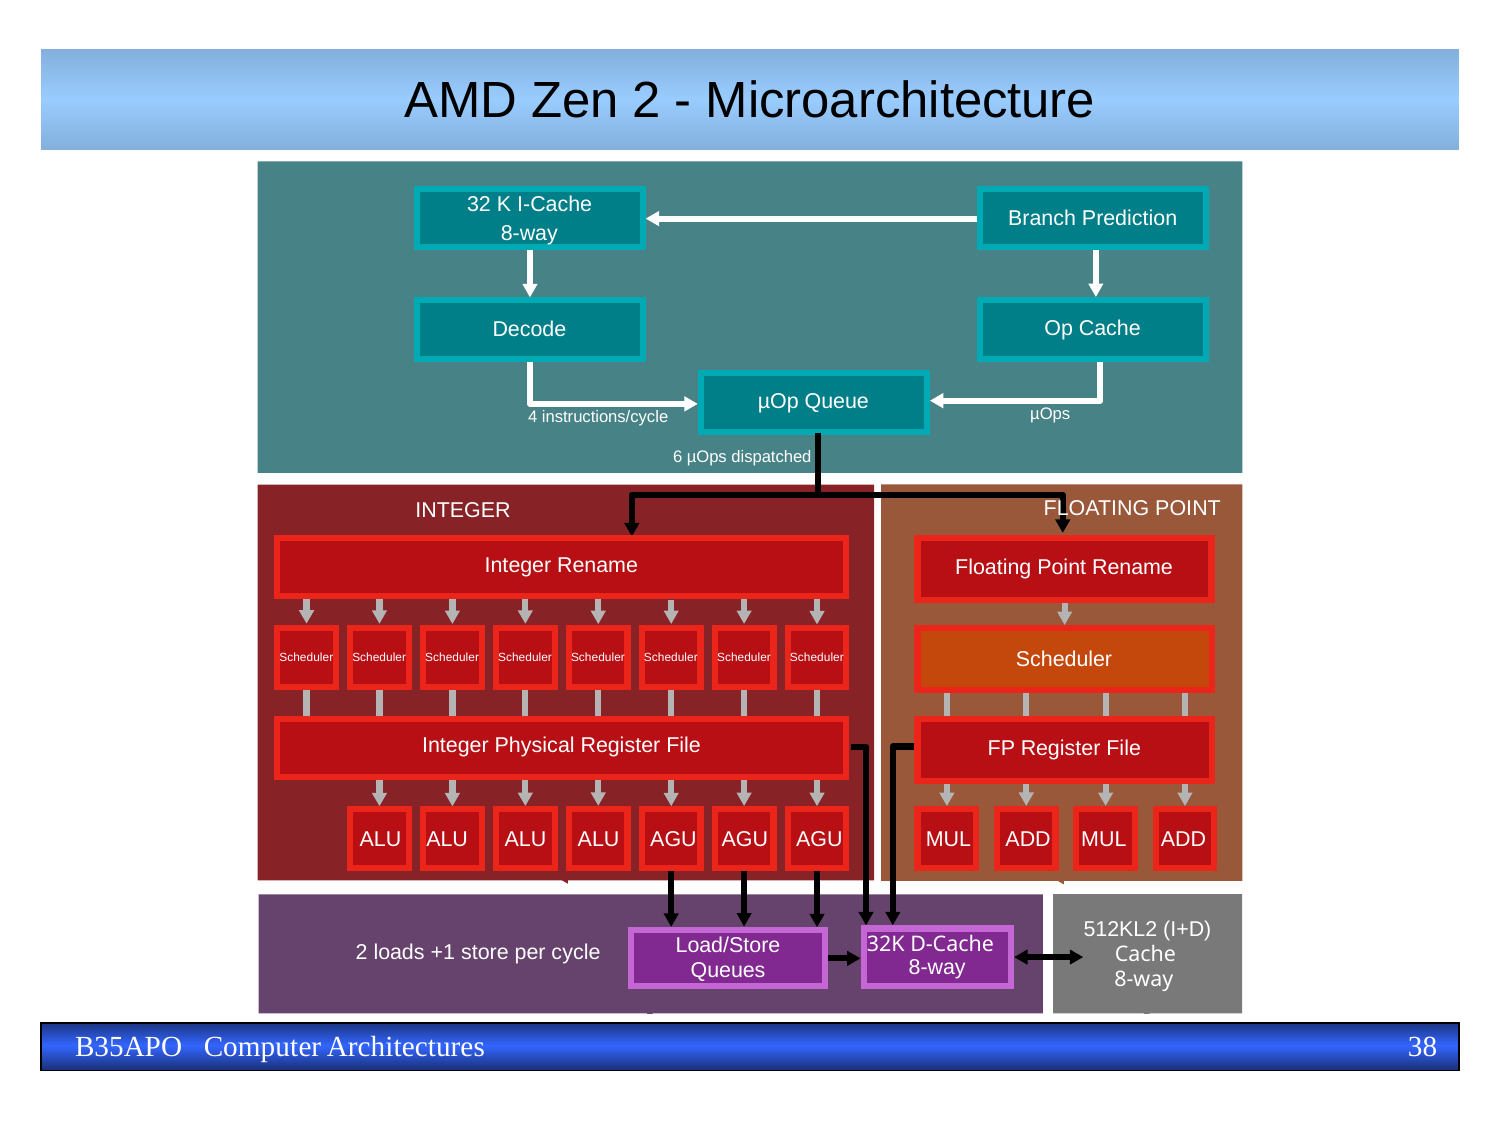

# AMD Zen 2 - Microarchitecture
B35APO Computer Architectures
38